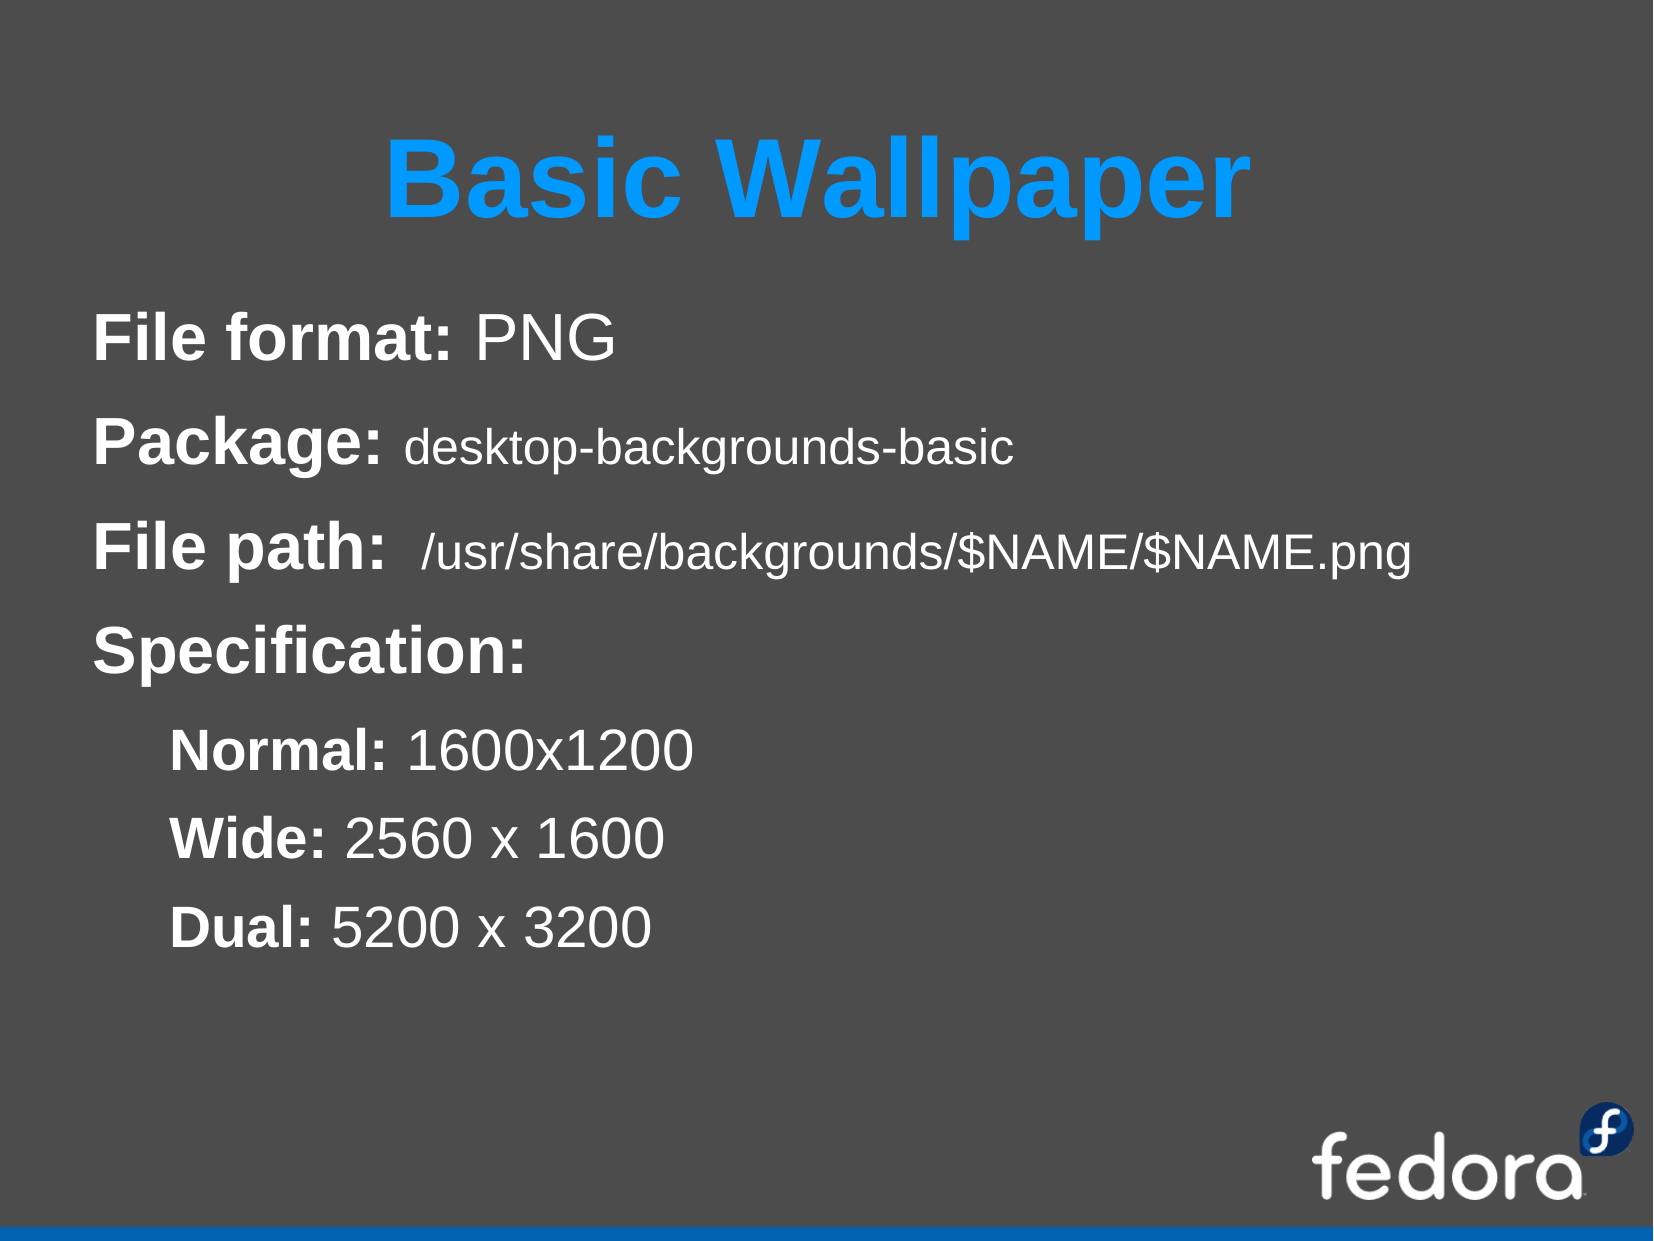

# Basic Wallpaper
File format: PNG
Package: desktop-backgrounds-basic
File path: /usr/share/backgrounds/$NAME/$NAME.png
Specification:
Normal: 1600x1200
Wide: 2560 x 1600
Dual: 5200 x 3200